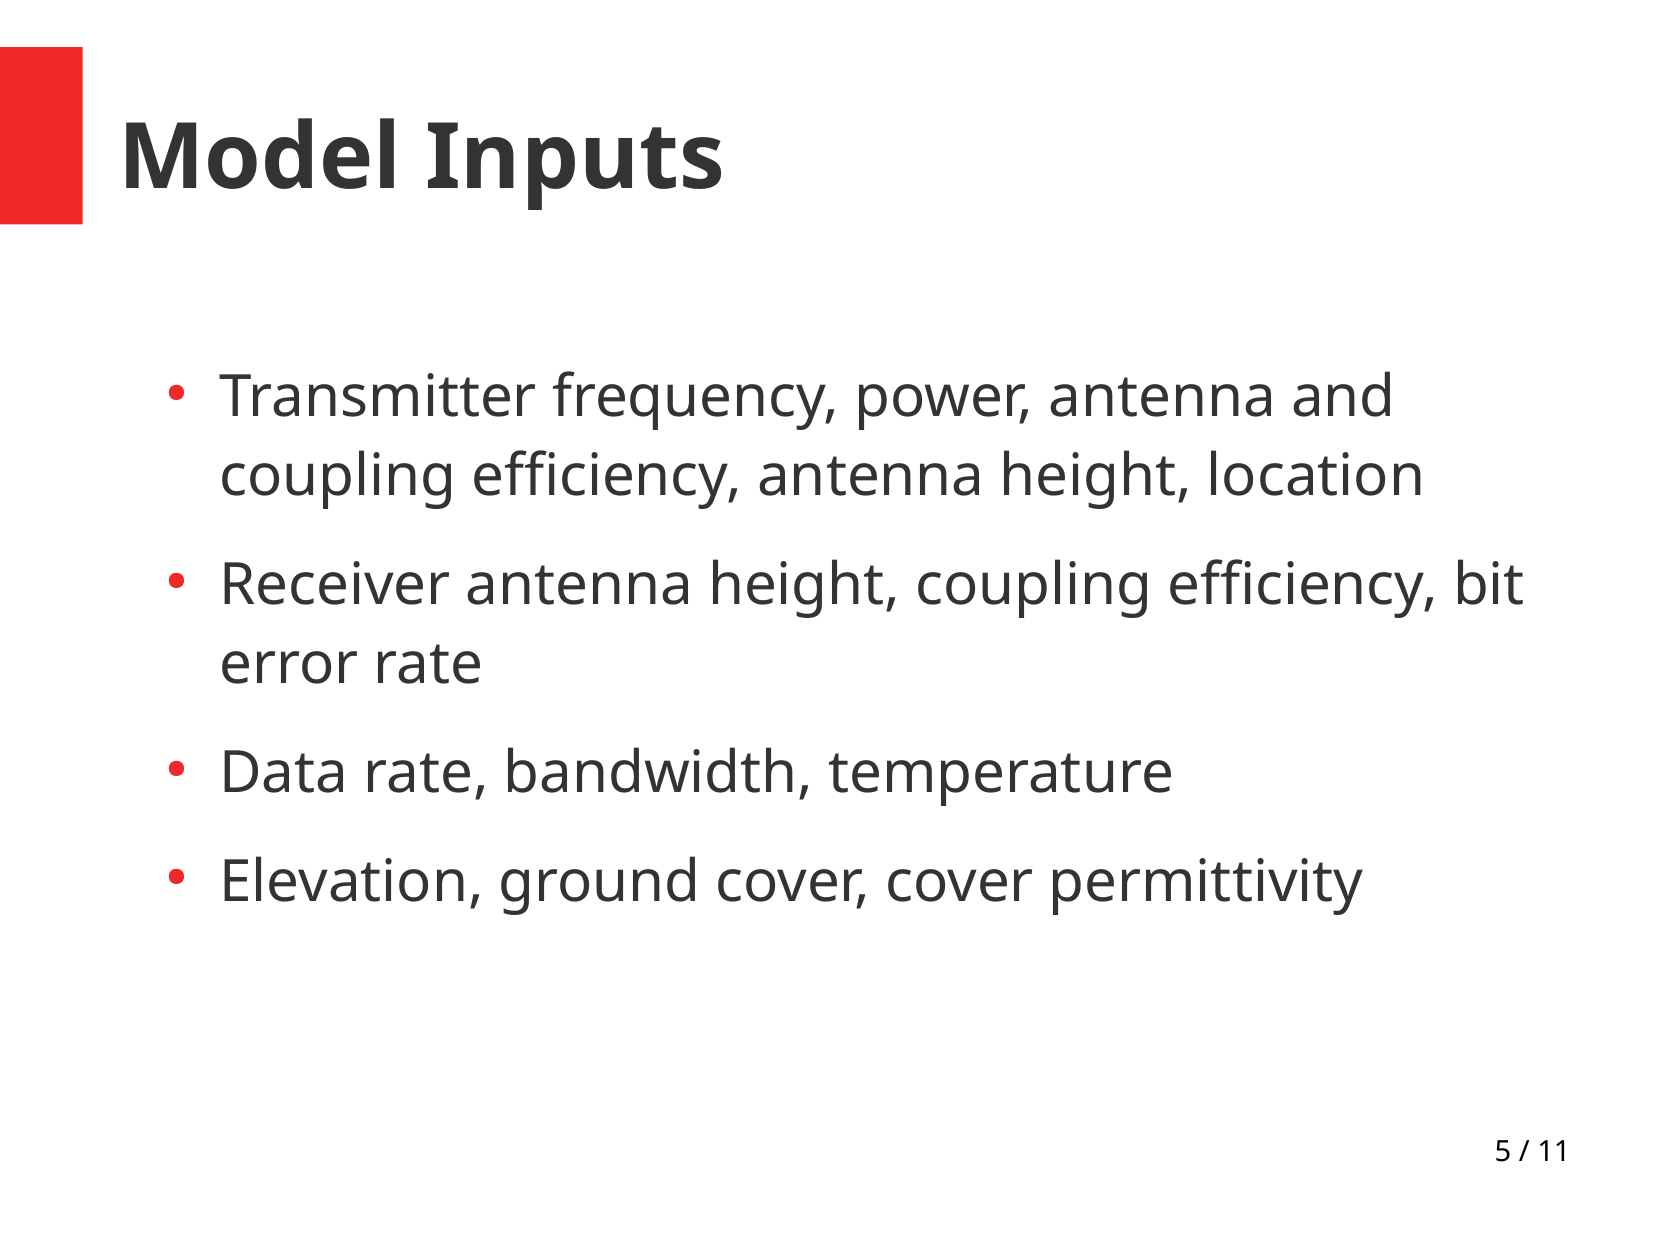

# Model Inputs
Transmitter frequency, power, antenna and coupling efficiency, antenna height, location
Receiver antenna height, coupling efficiency, bit error rate
Data rate, bandwidth, temperature
Elevation, ground cover, cover permittivity
5